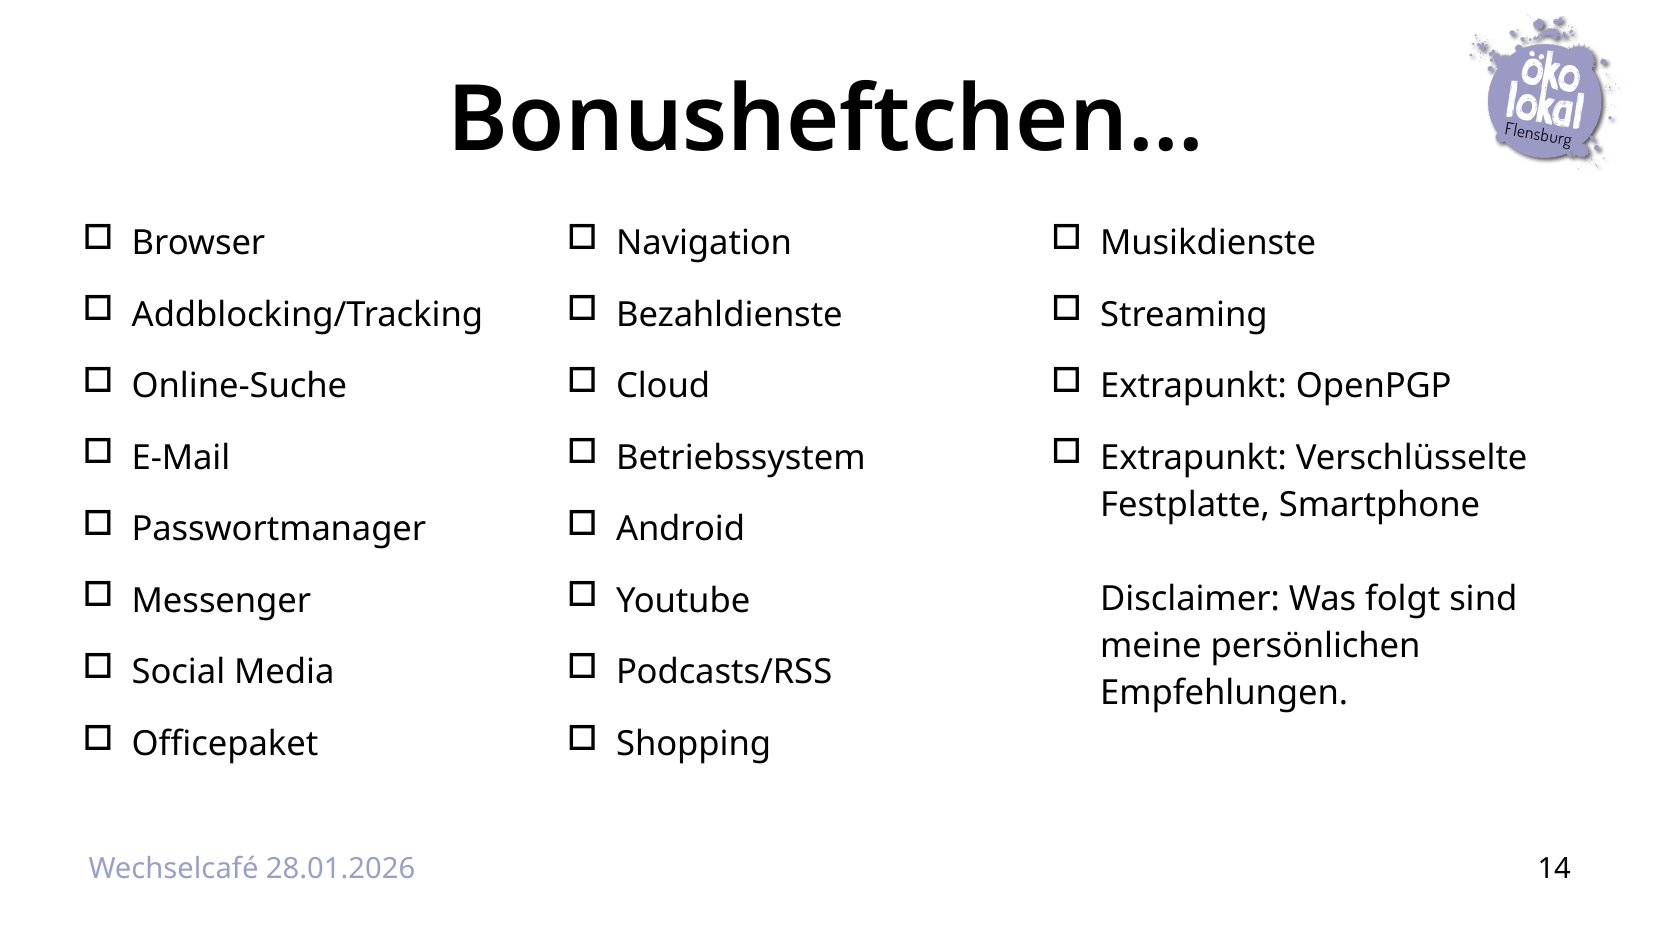

# Bonusheftchen...
Browser
Addblocking/Tracking
Online-Suche
E-Mail
Passwortmanager
Messenger
Social Media
Officepaket
Navigation
Bezahldienste
Cloud
Betriebssystem
Android
Youtube
Podcasts/RSS
Shopping
Musikdienste
Streaming
Extrapunkt: OpenPGP
Extrapunkt: Verschlüsselte Festplatte, Smartphone
Disclaimer: Was folgt sind meine persönlichen Empfehlungen.